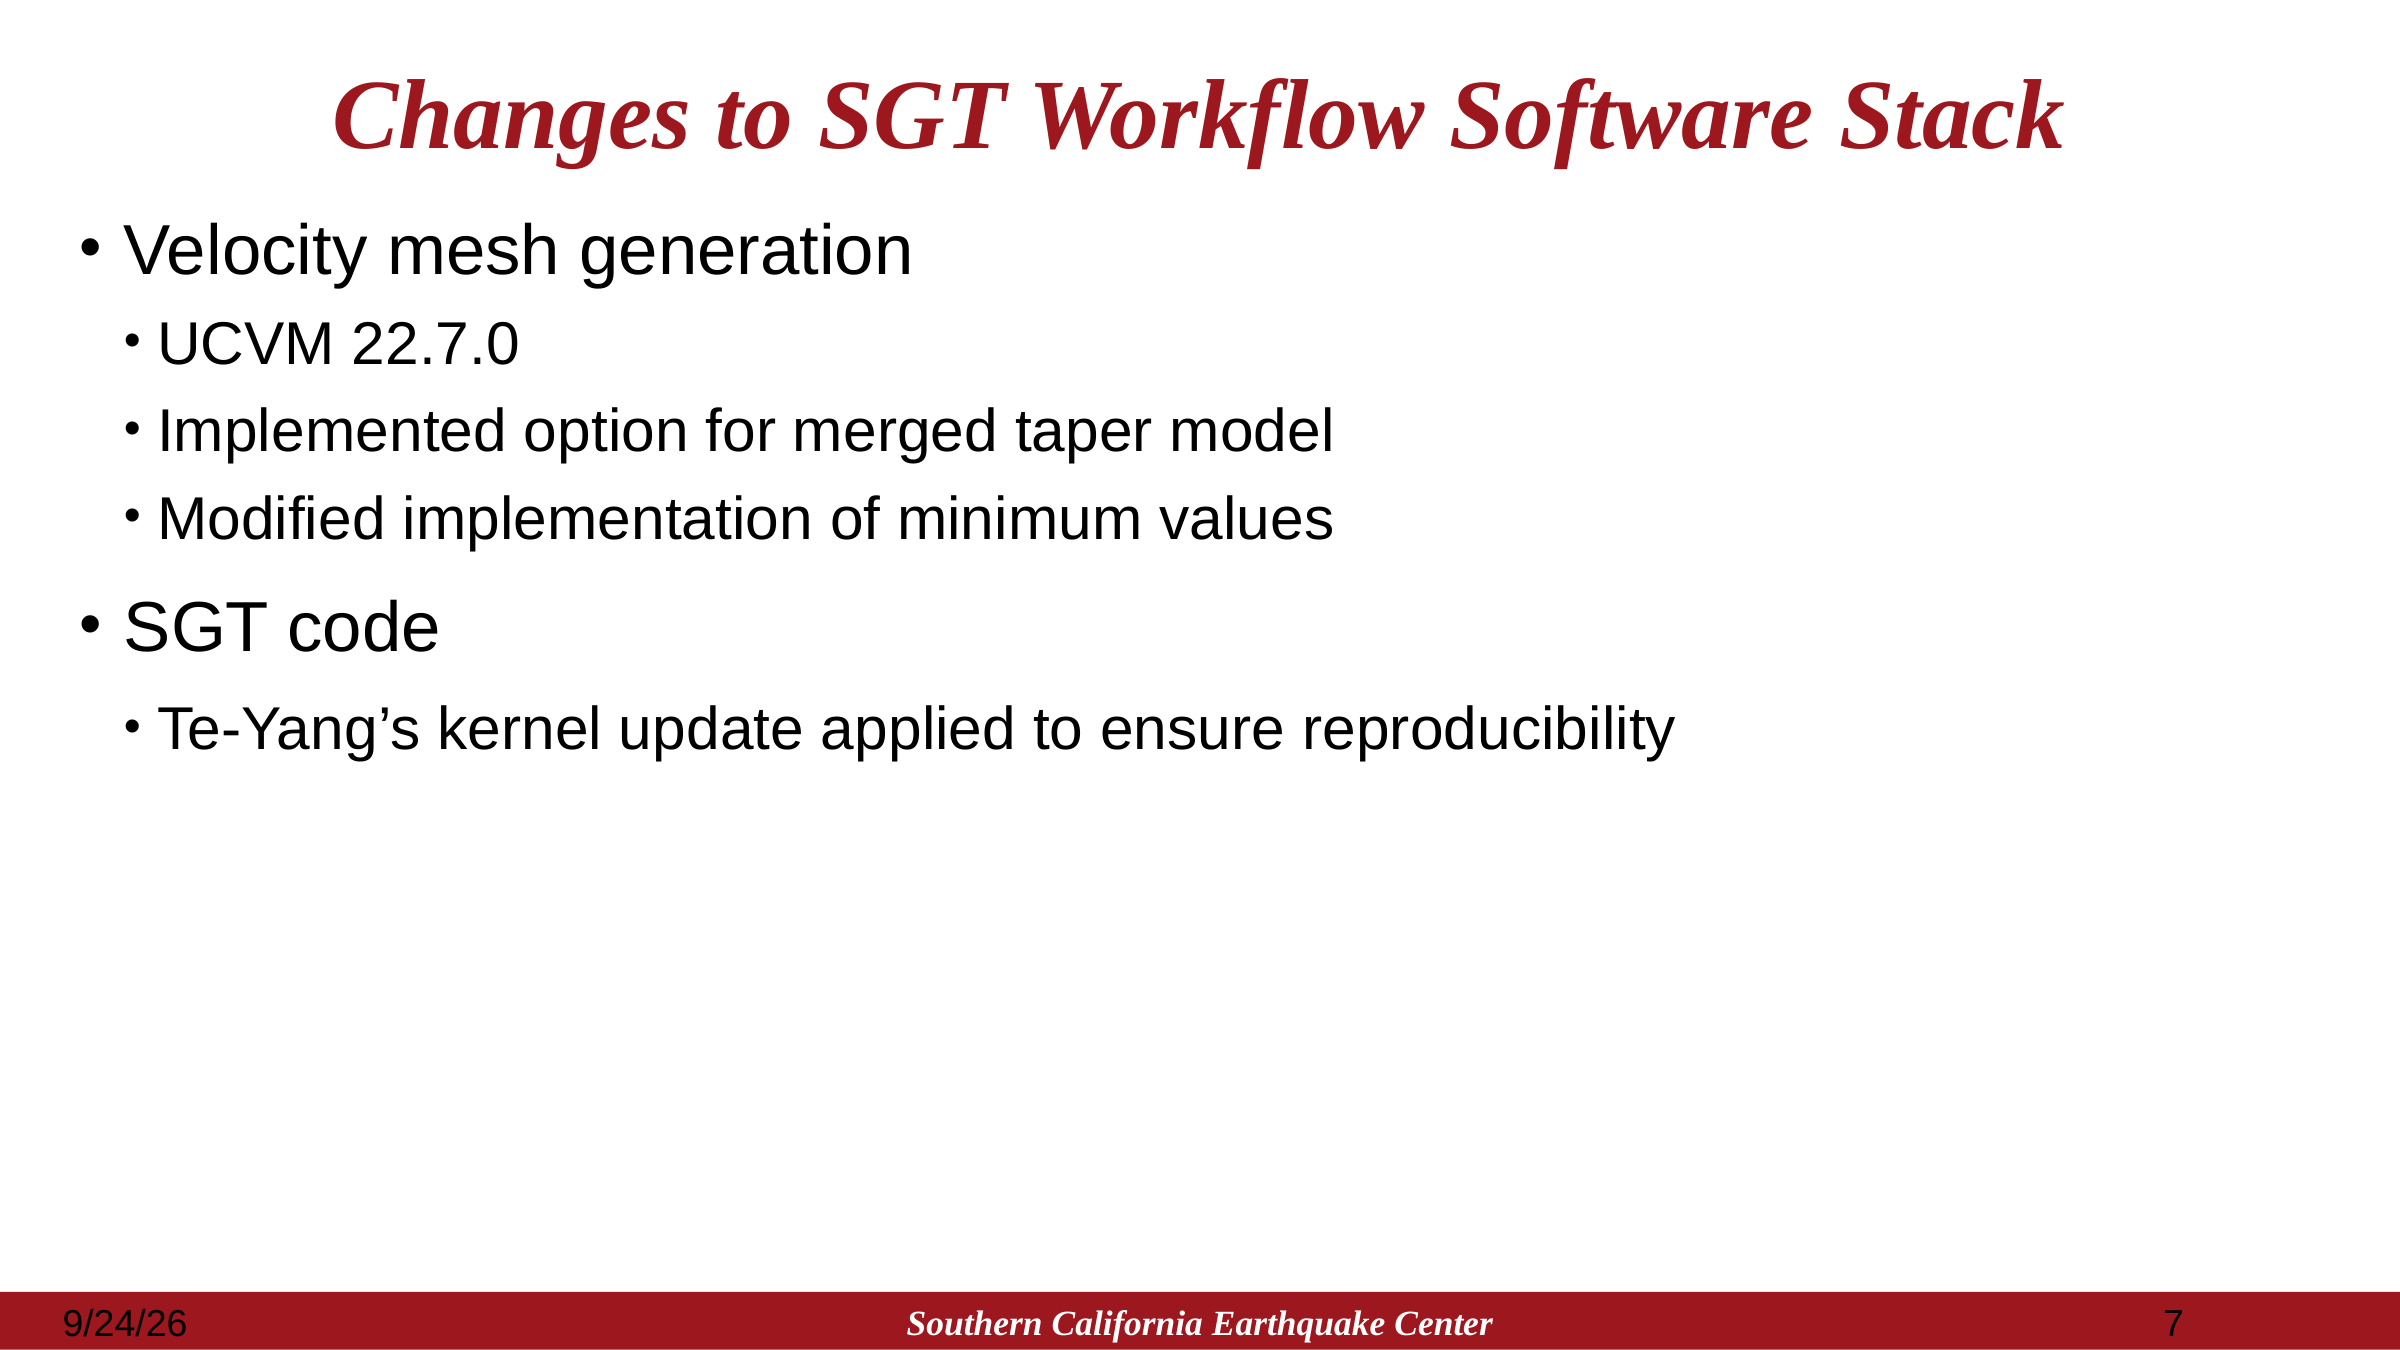

Changes to SGT Workflow Software Stack
Velocity mesh generation
UCVM 22.7.0
Implemented option for merged taper model
Modified implementation of minimum values
SGT code
Te-Yang’s kernel update applied to ensure reproducibility
Southern California Earthquake Center